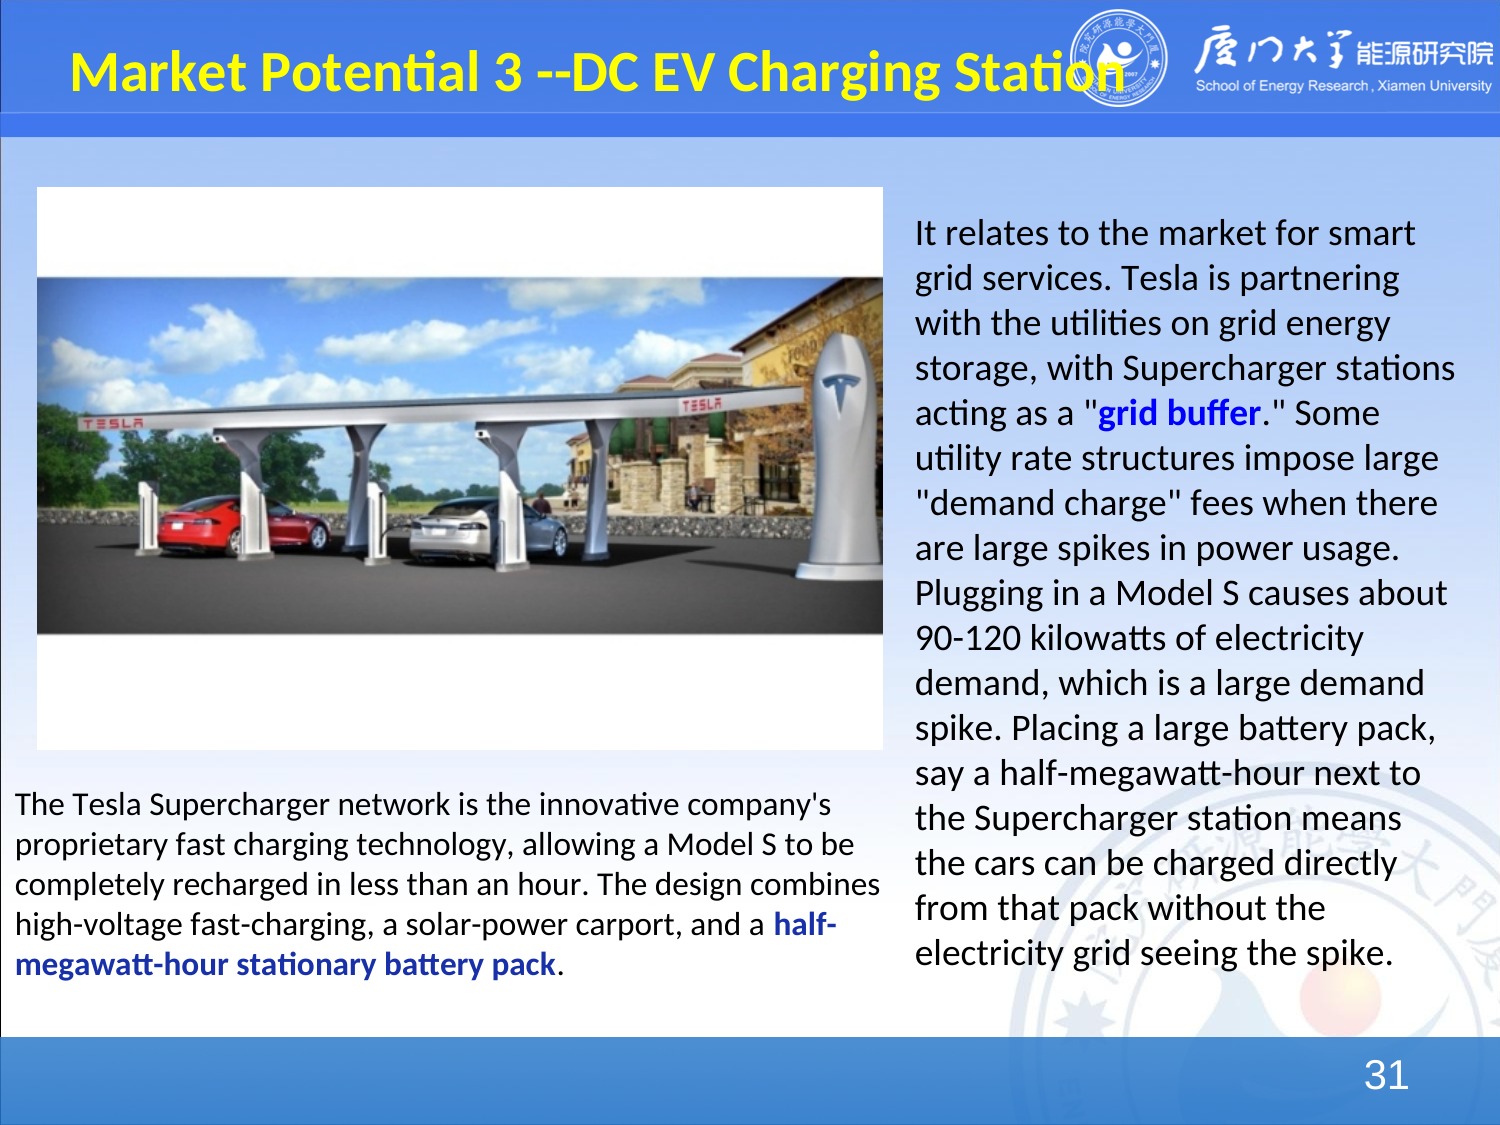

Market Potential 3 --DC EV Charging Station
It relates to the market for smart grid services. Tesla is partnering with the utilities on grid energy storage, with Supercharger stations acting as a "grid buffer." Some utility rate structures impose large "demand charge" fees when there are large spikes in power usage. Plugging in a Model S causes about 90-120 kilowatts of electricity demand, which is a large demand spike. Placing a large battery pack, say a half-megawatt-hour next to the Supercharger station means the cars can be charged directly from that pack without the electricity grid seeing the spike.
The Tesla Supercharger network is the innovative company's proprietary fast charging technology, allowing a Model S to be completely recharged in less than an hour. The design combines high-voltage fast-charging, a solar-power carport, and a half-megawatt-hour stationary battery pack.